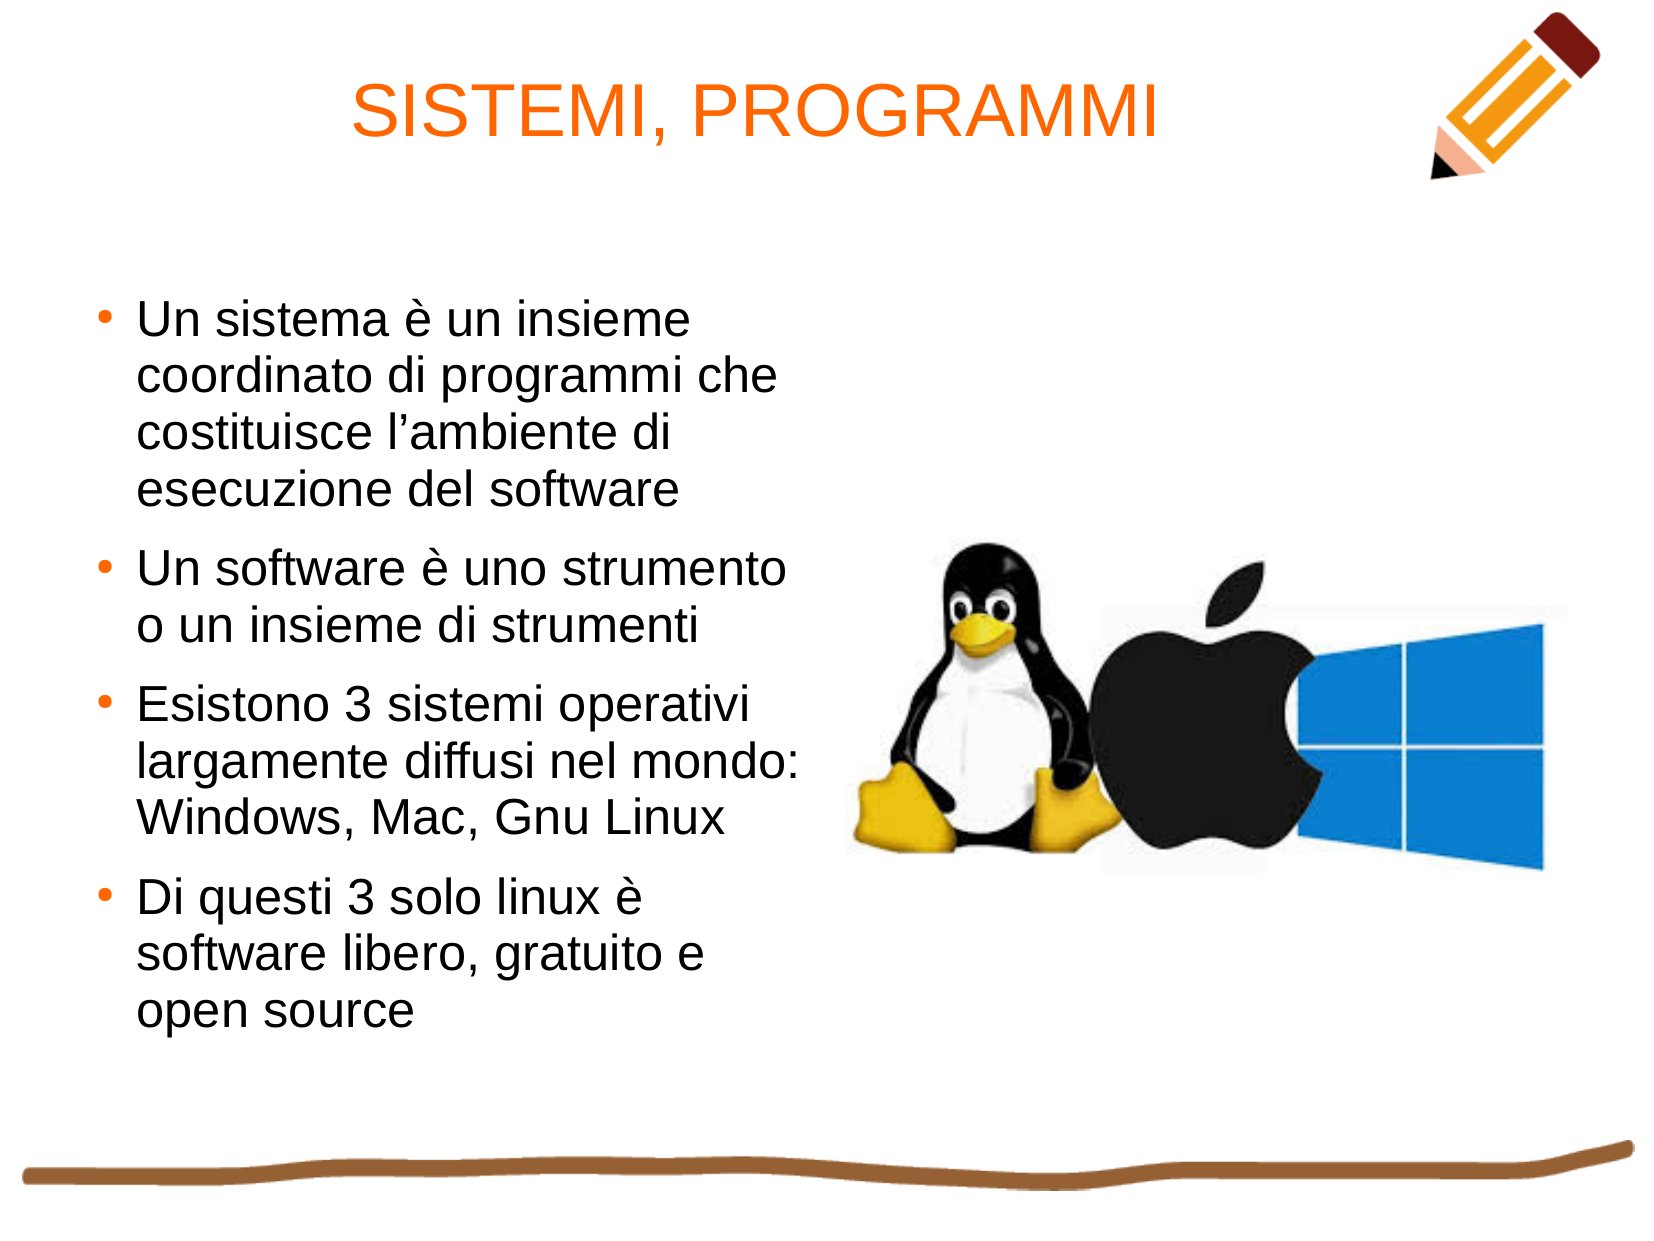

# SISTEMI, PROGRAMMI
Un sistema è un insieme coordinato di programmi che costituisce l’ambiente di esecuzione del software
Un software è uno strumento o un insieme di strumenti
Esistono 3 sistemi operativi largamente diffusi nel mondo: Windows, Mac, Gnu Linux
Di questi 3 solo linux è software libero, gratuito e open source